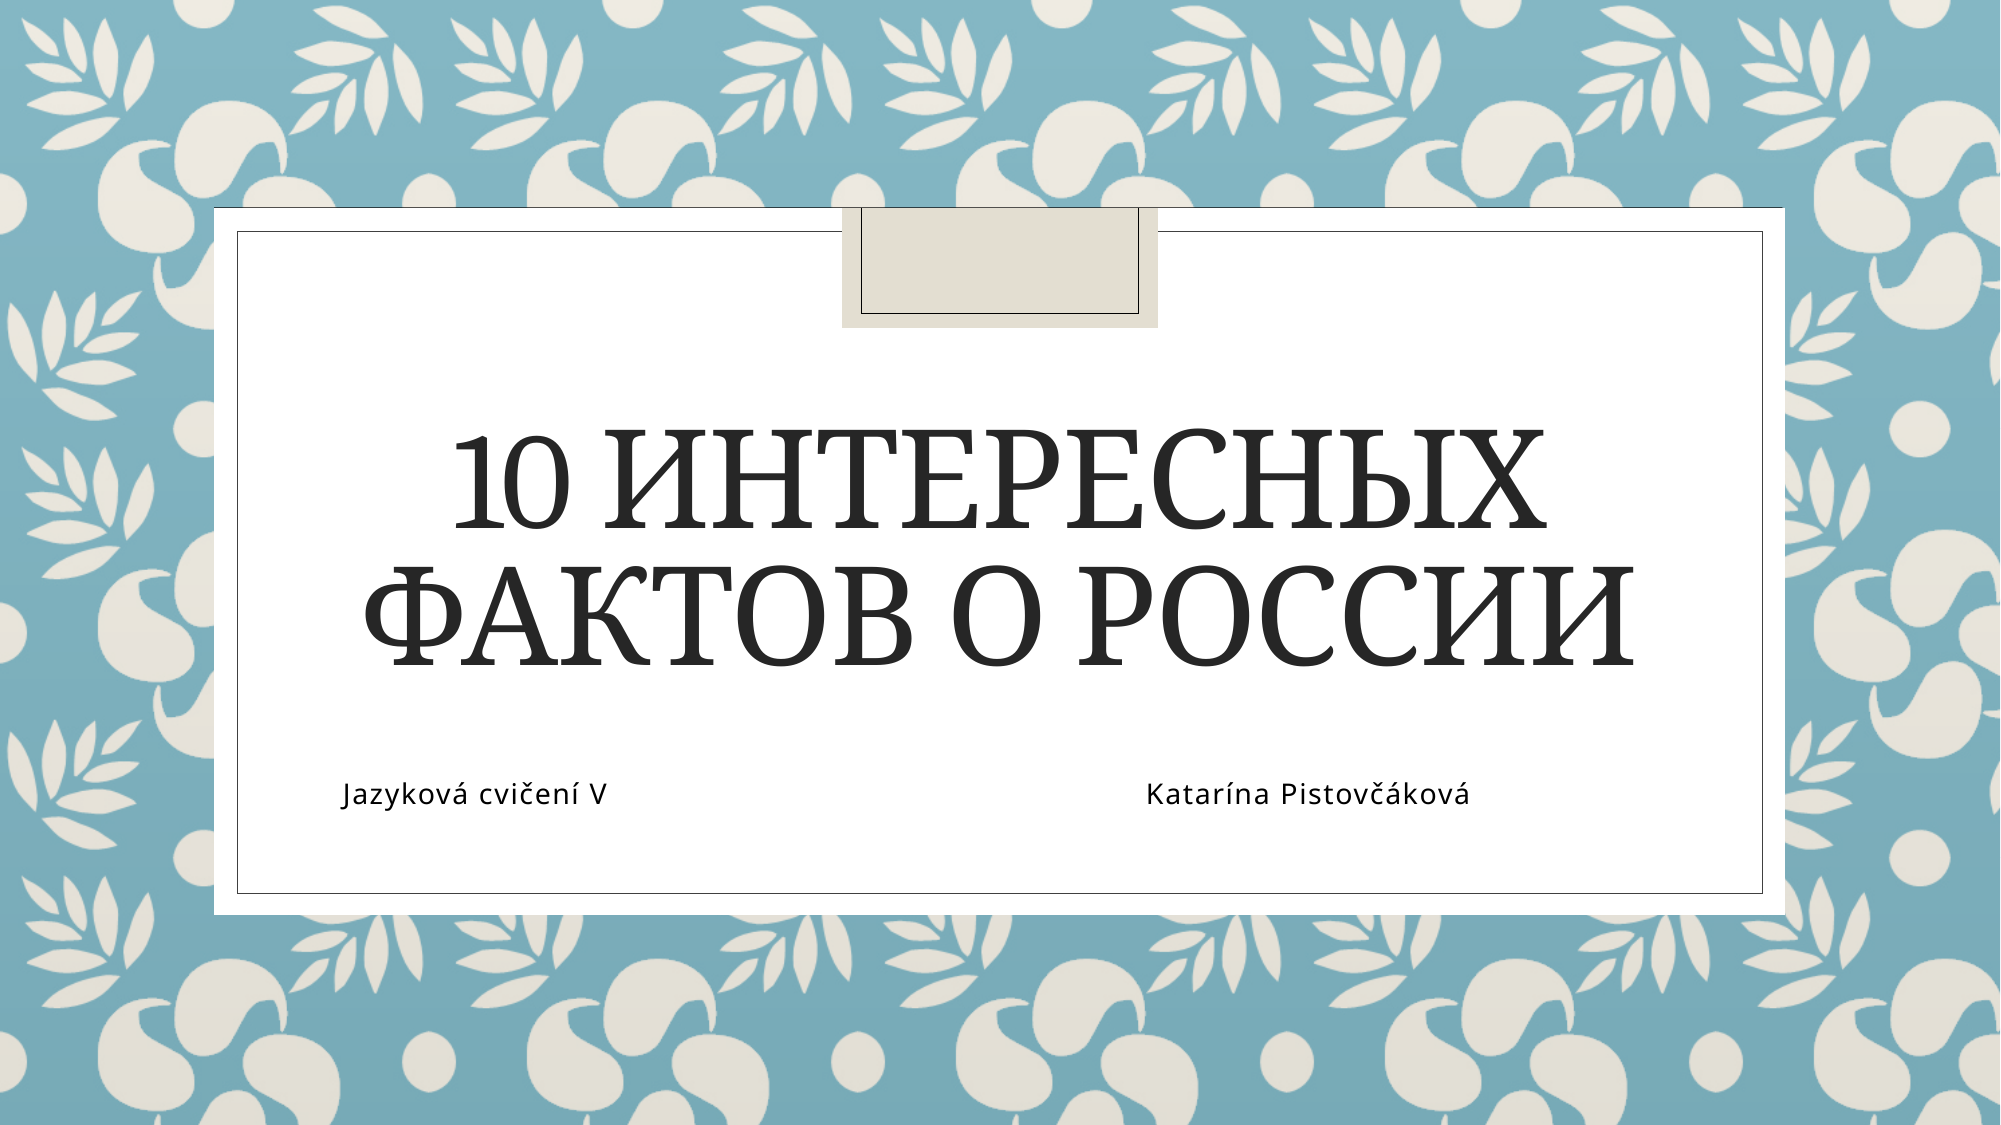

# 10 интересных фактов о России
Jazyková cvičení V Katarína Pistovčáková